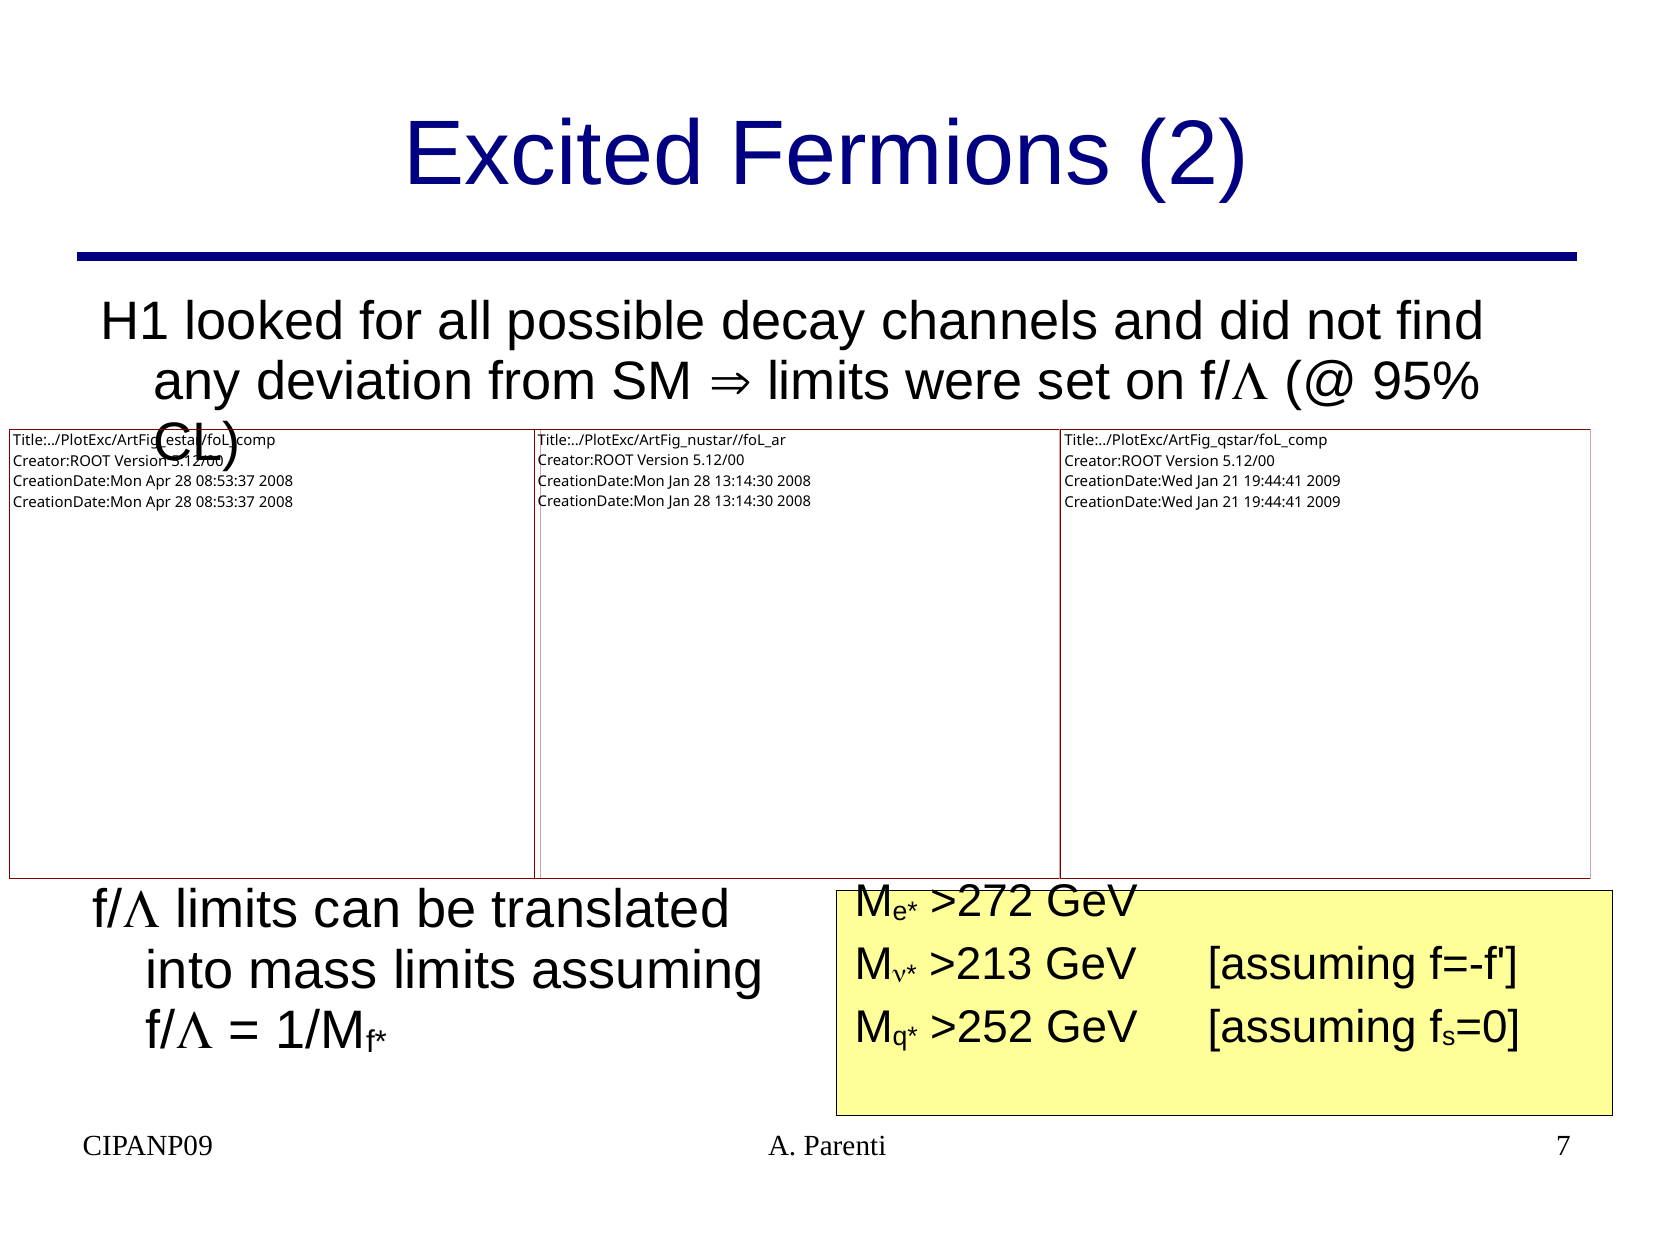

Excited Fermions (2)
# H1 looked for all possible decay channels and did not find any deviation from SM  limits were set on f/L (@ 95% CL)
f/L limits can be translated into mass limits assuming f/L = 1/Mf*
Me* >272 GeV
Mn* >213 GeV	[assuming f=-f']
Mq* >252 GeV	[assuming fs=0]
7